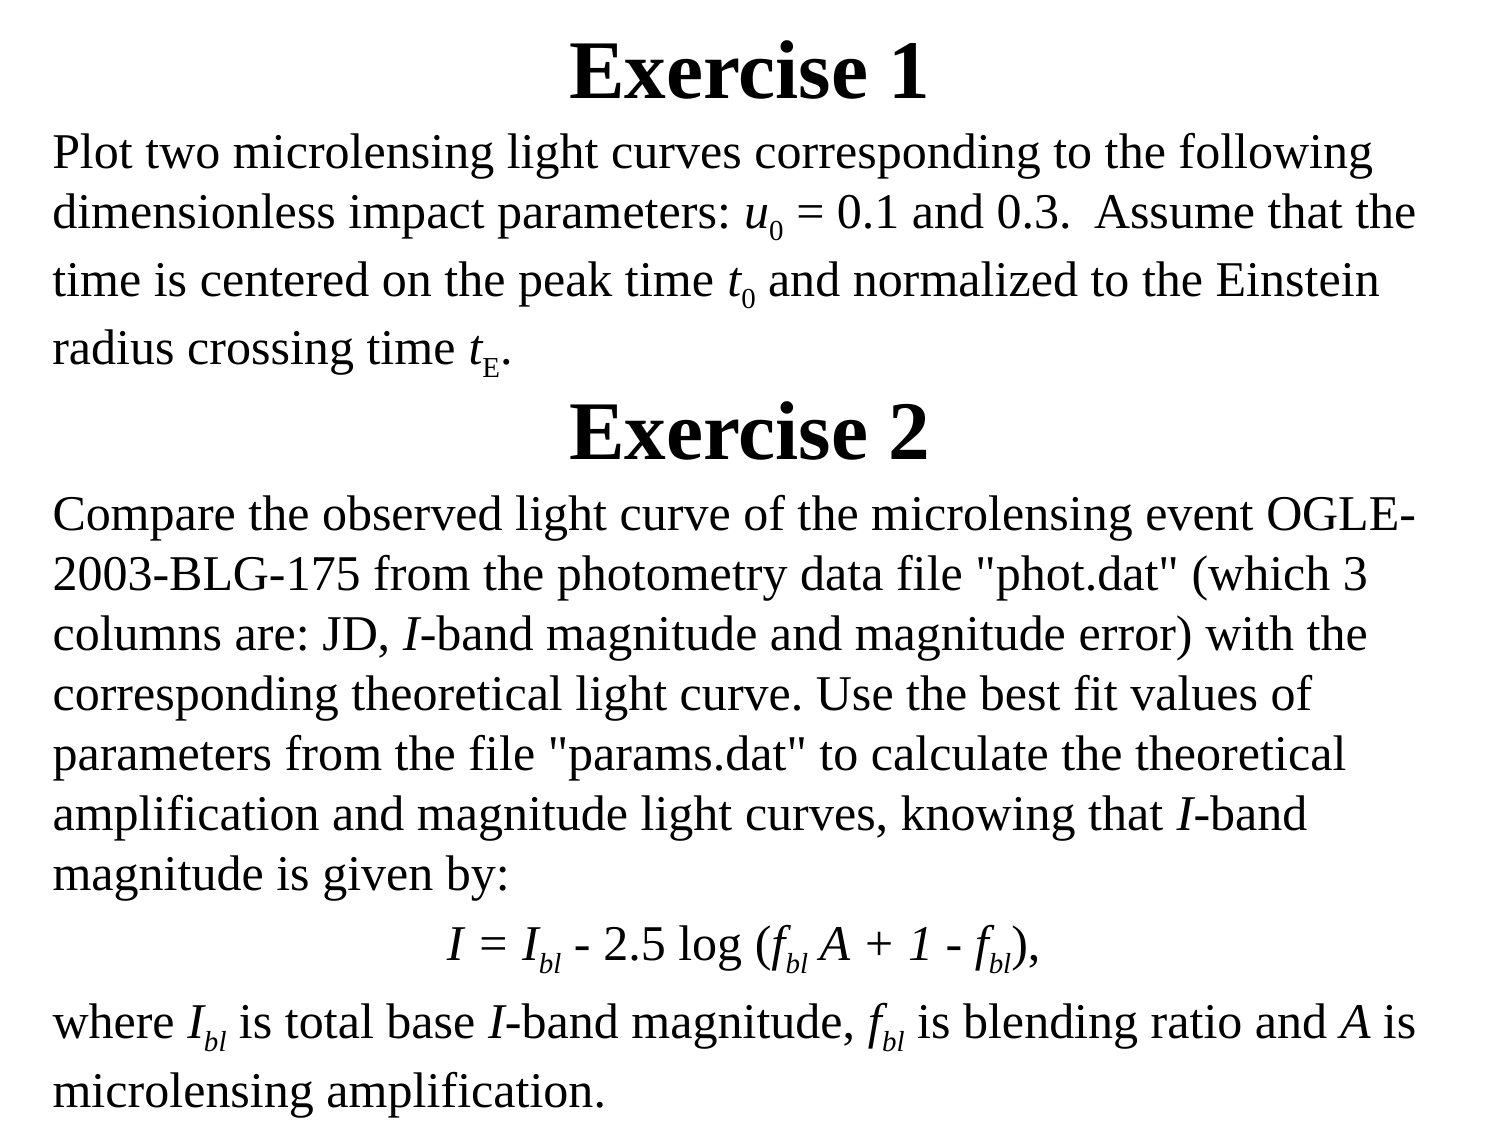

# Exercise 1
Plot two microlensing light curves corresponding to the following dimensionless impact parameters: u0 = 0.1 and 0.3. Assume that the time is centered on the peak time t0 and normalized to the Einstein radius crossing time tE.
Exercise 2
Compare the observed light curve of the microlensing event OGLE-2003-BLG-175 from the photometry data file "phot.dat" (which 3 columns are: JD, I-band magnitude and magnitude error) with the corresponding theoretical light curve. Use the best fit values of parameters from the file "params.dat" to calculate the theoretical amplification and magnitude light curves, knowing that I-band magnitude is given by:
I = Ibl - 2.5 log (fbl A + 1 - fbl),
where Ibl is total base I-band magnitude, fbl is blending ratio and A is microlensing amplification.